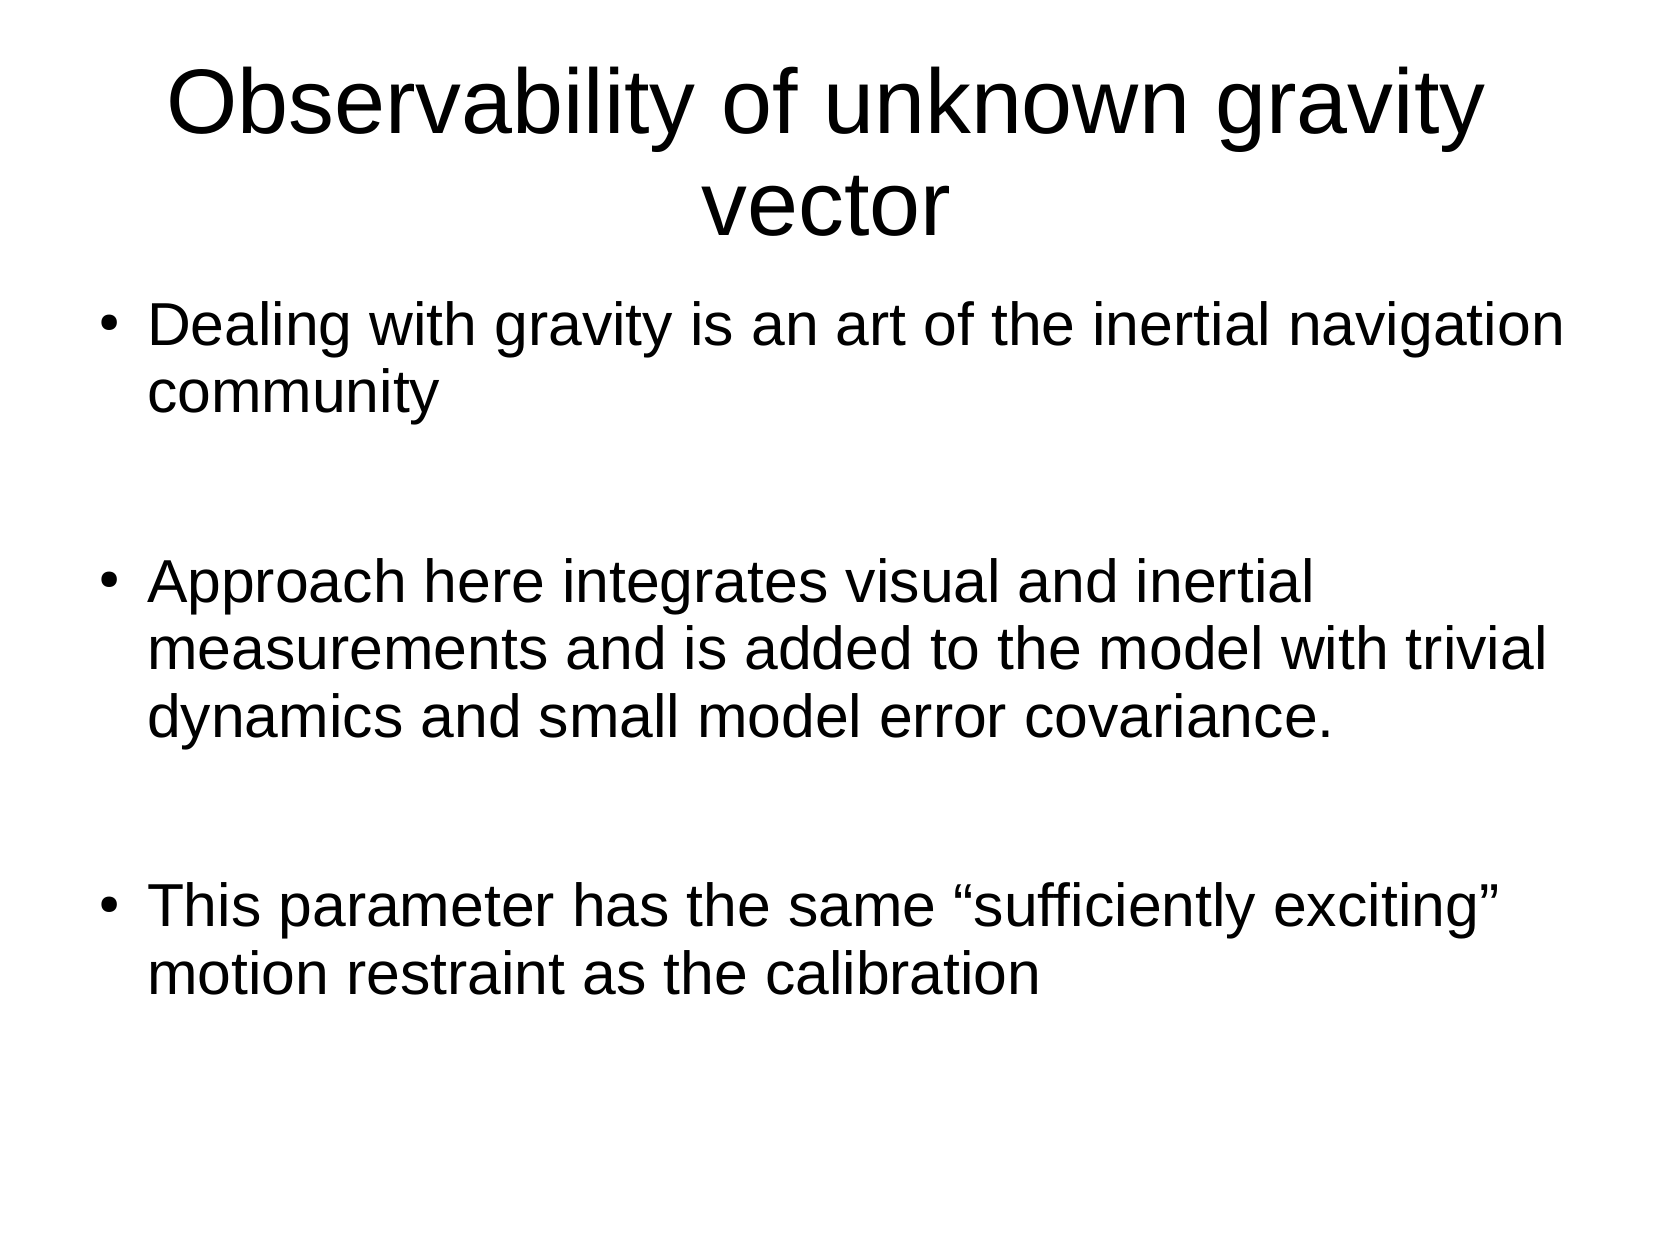

# Observability of unknown gravity vector
Dealing with gravity is an art of the inertial navigation community
Approach here integrates visual and inertial measurements and is added to the model with trivial dynamics and small model error covariance.
This parameter has the same “sufficiently exciting” motion restraint as the calibration